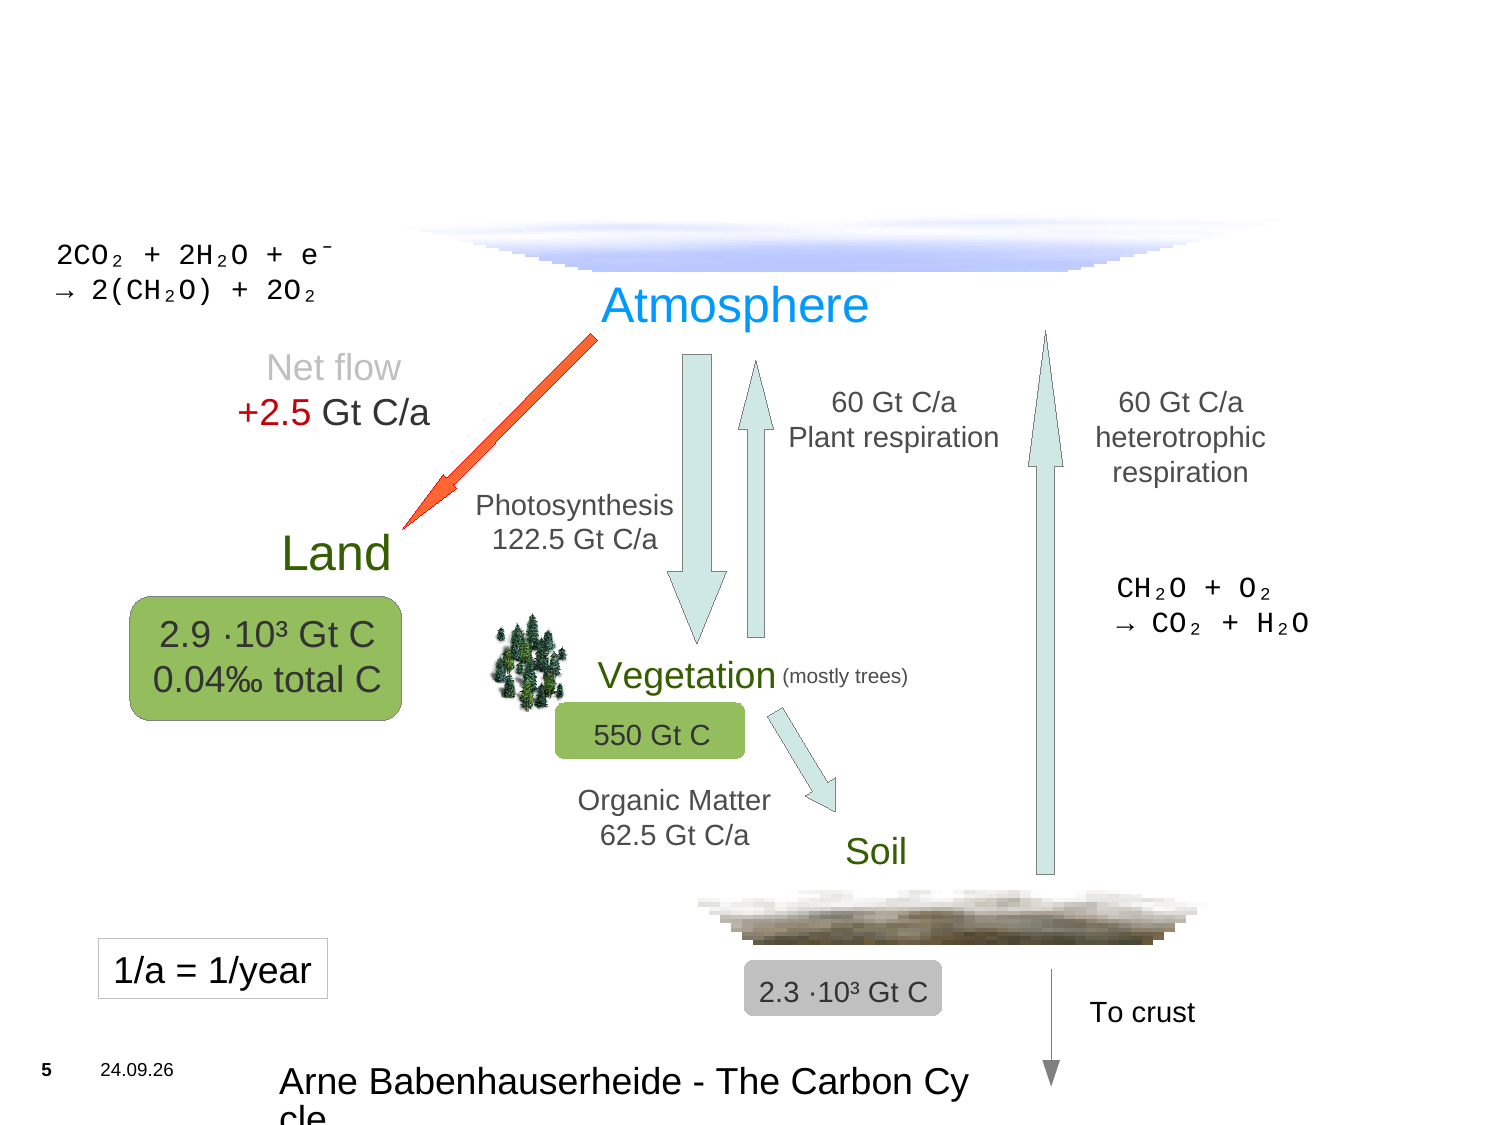

#
2CO₂ + 2H₂O + e⁻
→ 2(CH₂O) + 2O₂
Atmosphere
Net flow
+2.5 Gt C/a
60 Gt C/a
heterotrophic
respiration
Photosynthesis
122.5 Gt C/a
60 Gt C/a
Plant respiration
Land
CH₂O + O₂
→ CO₂ + H₂O
2.9 ·10³ Gt C
0.04‰ total C
Vegetation
(mostly trees)
Organic Matter
62.5 Gt C/a
550 Gt C
Soil
1/a = 1/year
2.3 ·10³ Gt C
To crust
Arne Babenhauserheide - The Carbon Cycle